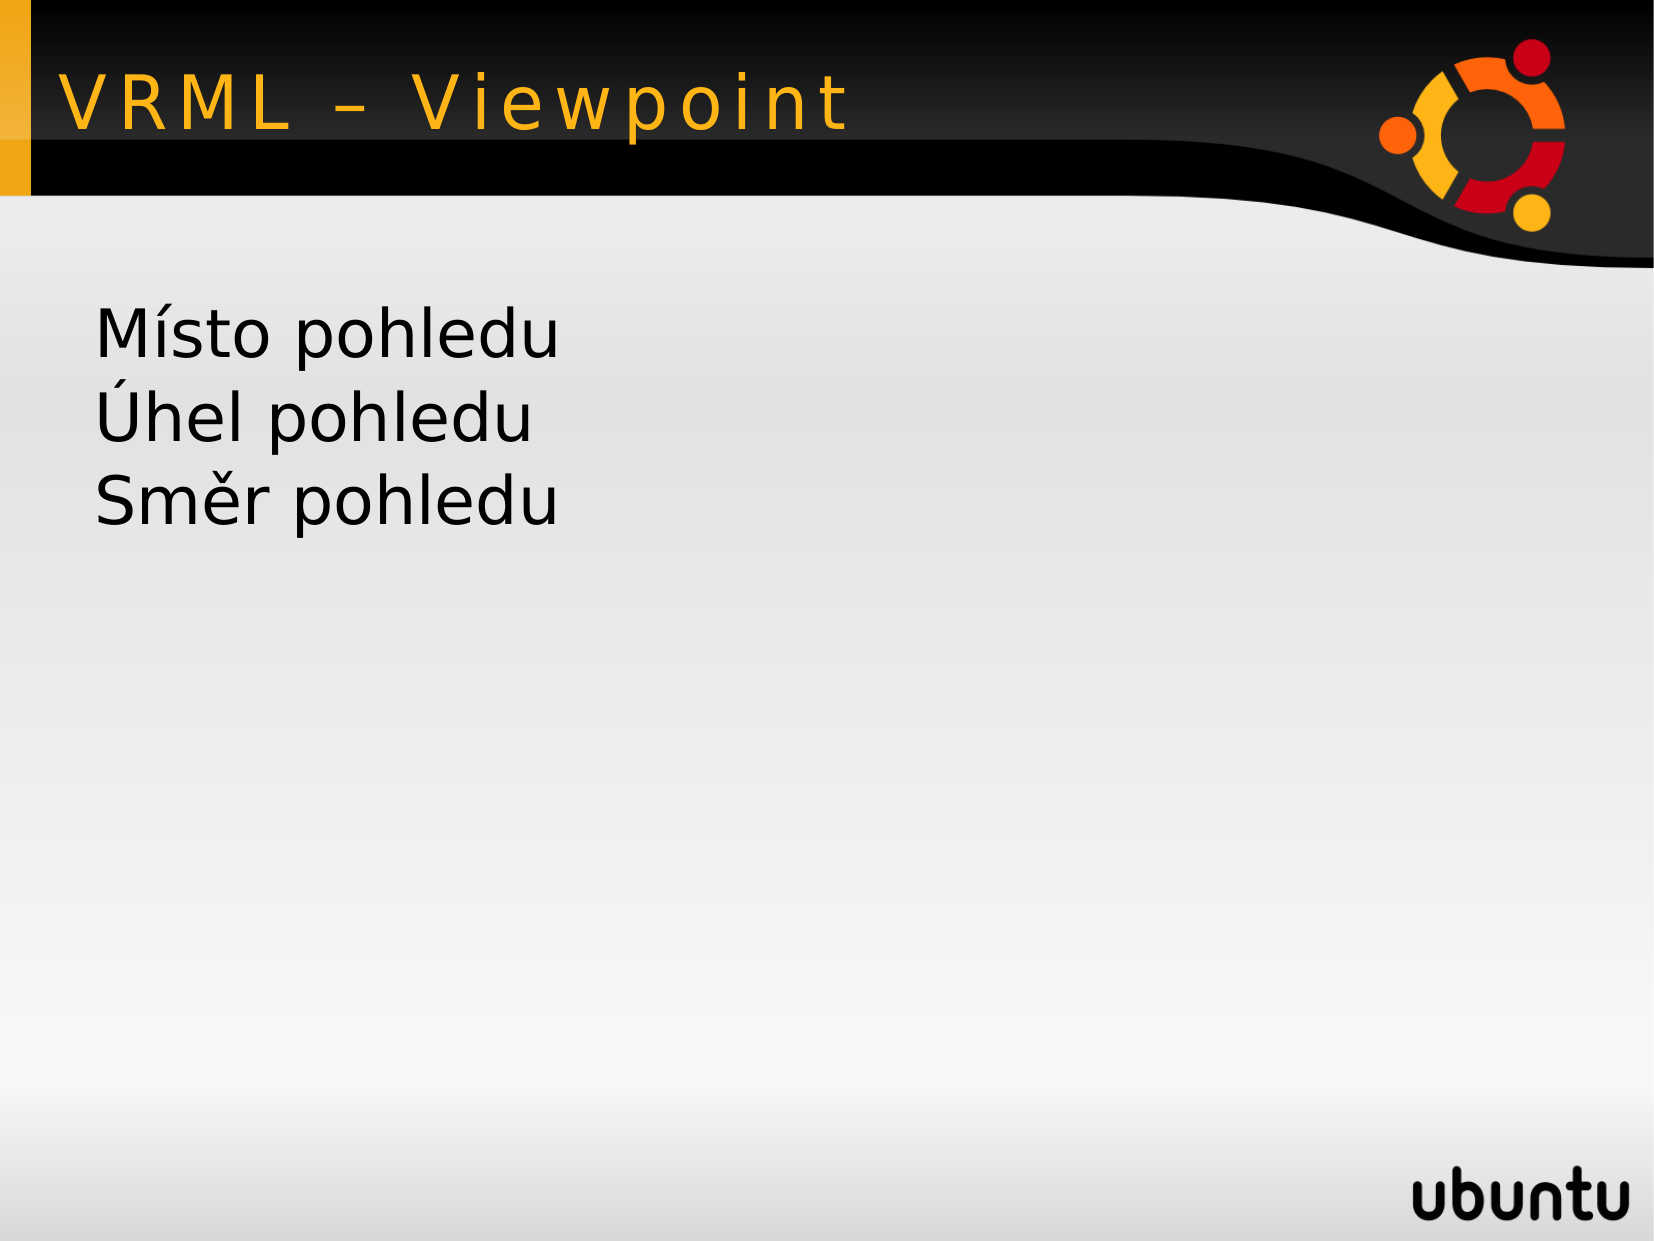

# VRML – Viewpoint
Místo pohledu
Úhel pohledu
Směr pohledu